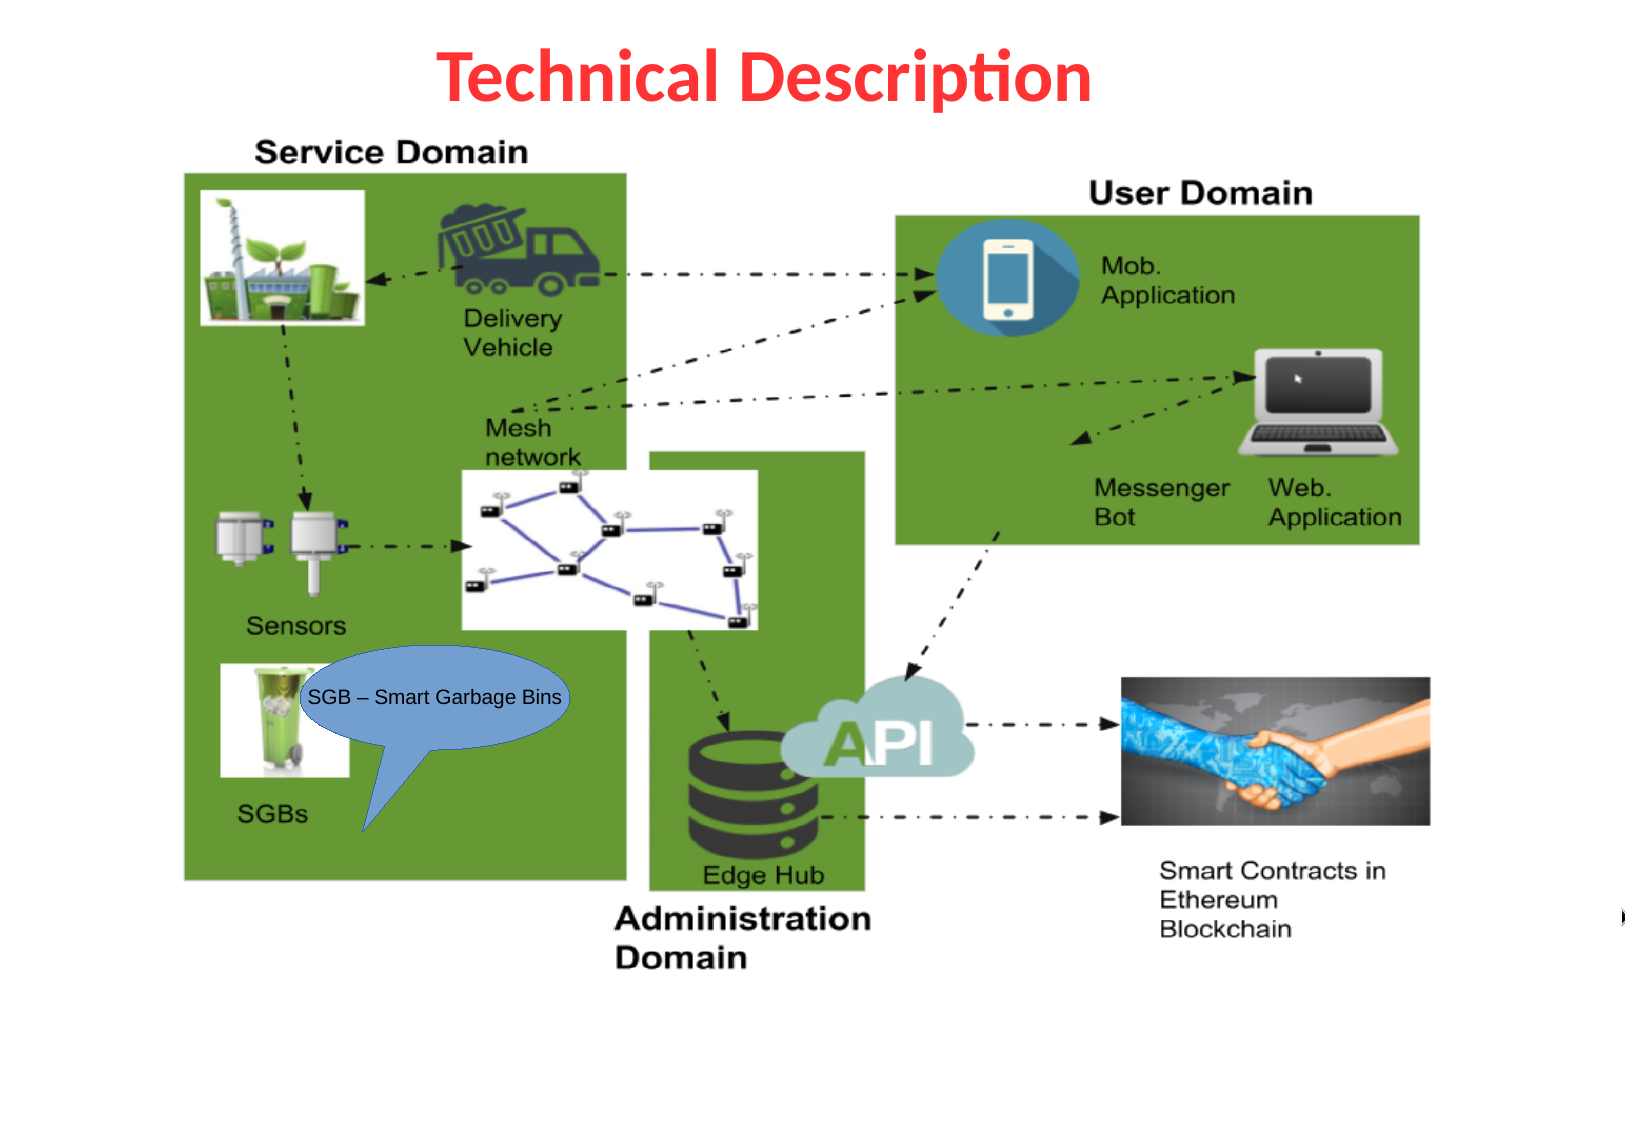

# Technical Description
SGB – Smart Garbage Bins